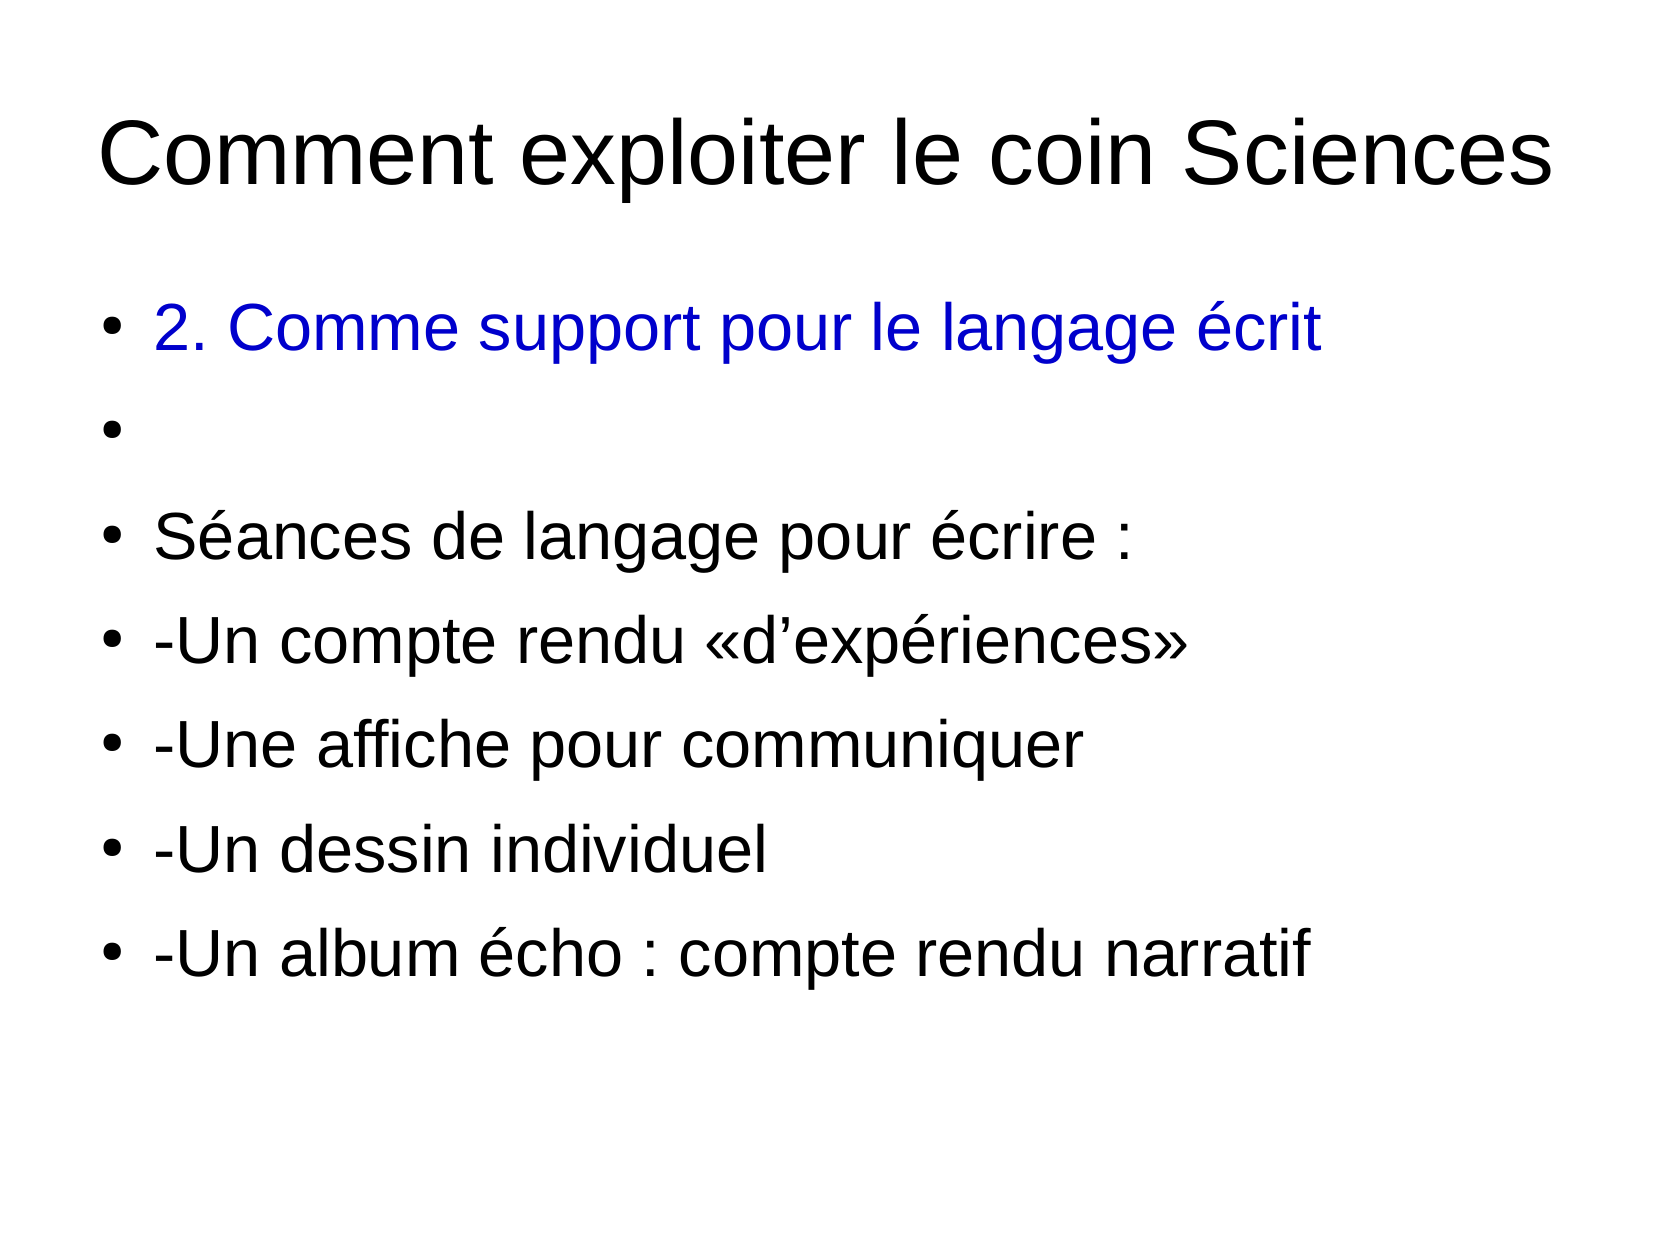

# Comment exploiter le coin Sciences
2. Comme support pour le langage écrit
Séances de langage pour écrire :
-Un compte rendu «d’expériences»
-Une affiche pour communiquer
-Un dessin individuel
-Un album écho : compte rendu narratif